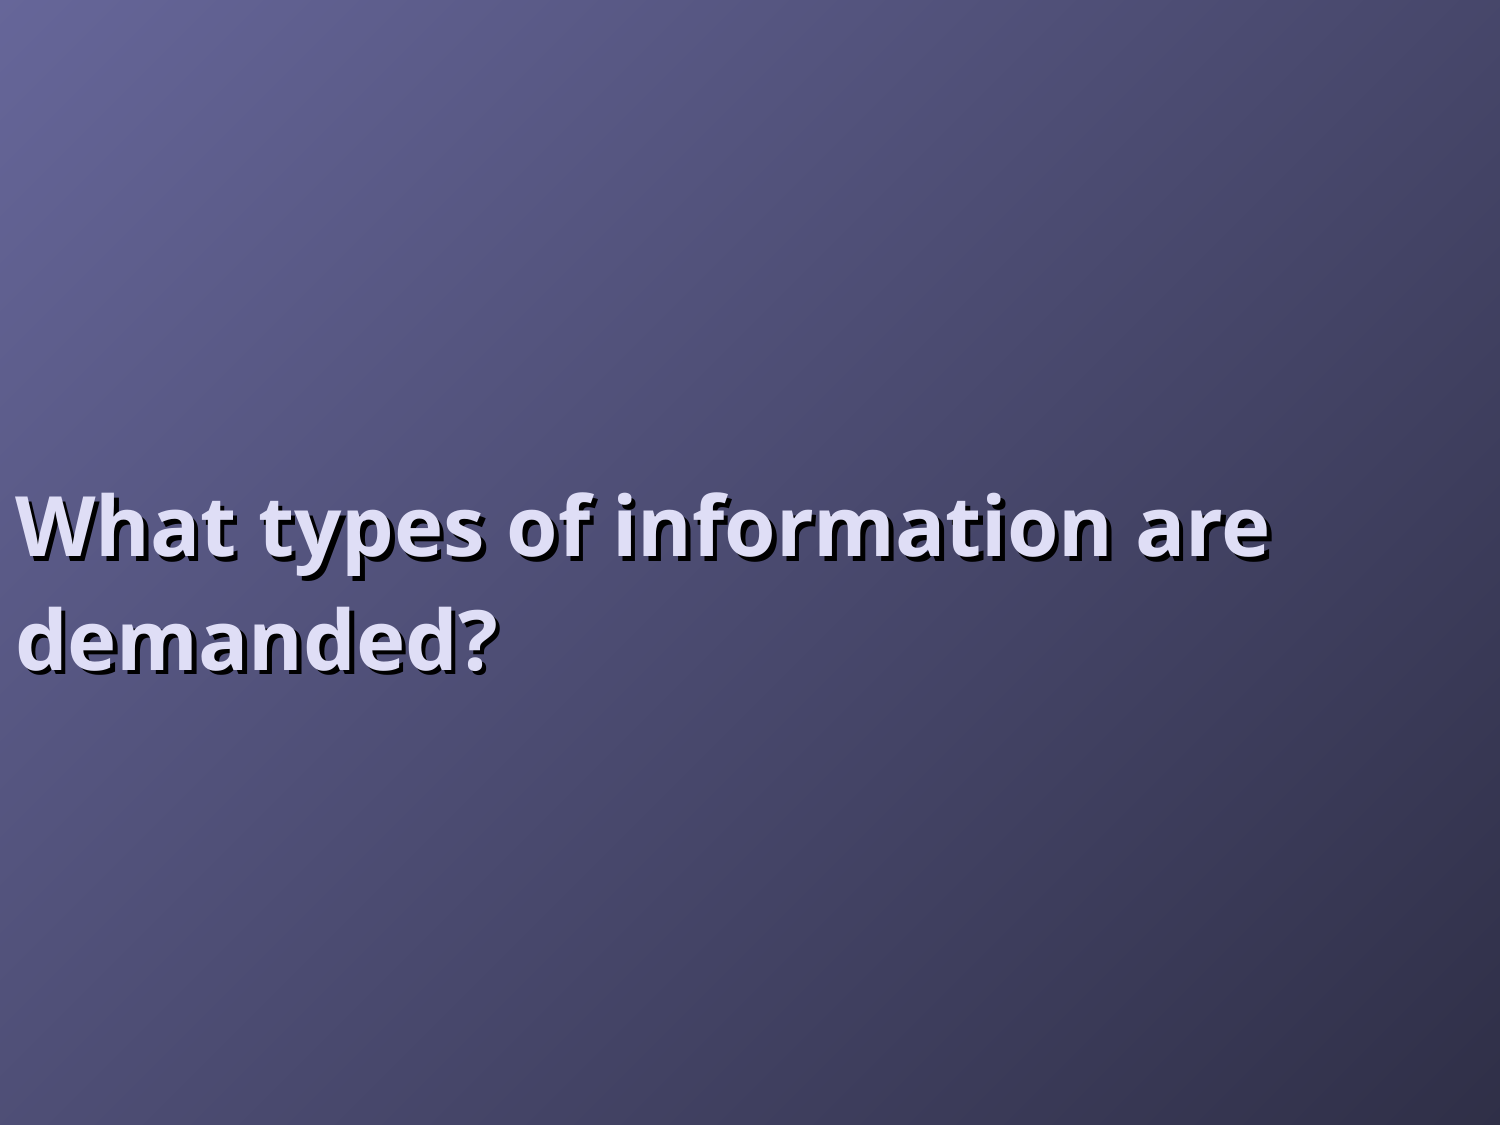

# What types of information are demanded?